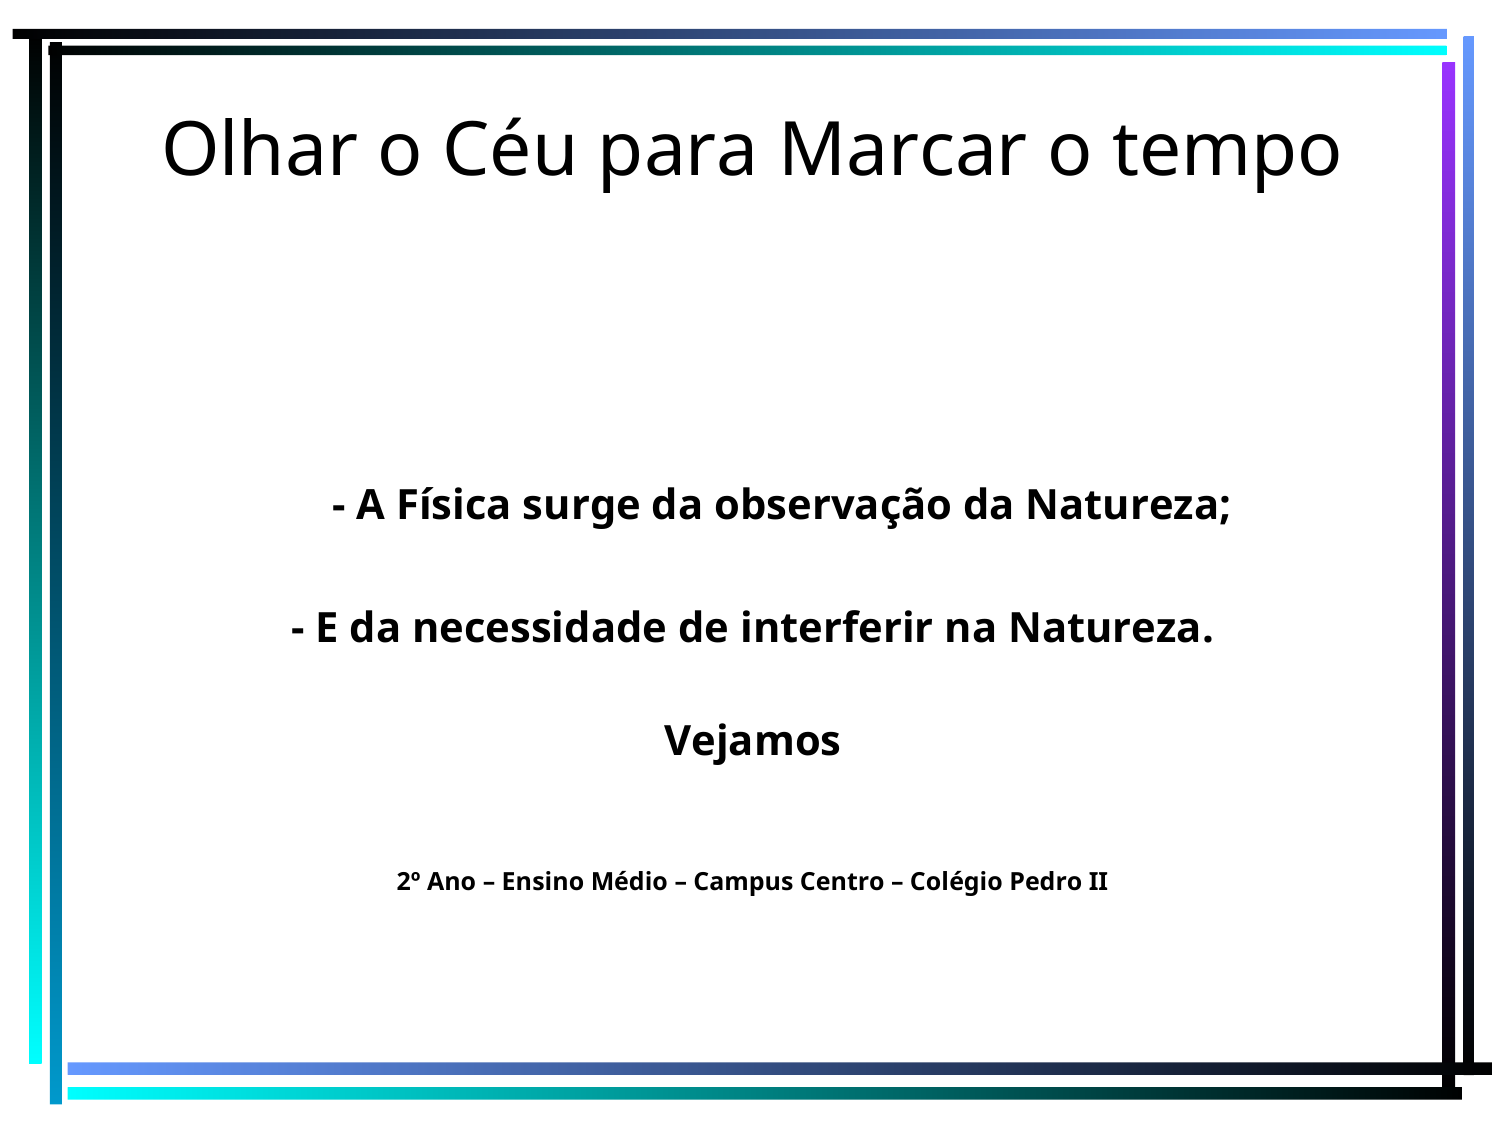

# Olhar o Céu para Marcar o tempo
- A Física surge da observação da Natureza;
- E da necessidade de interferir na Natureza.
Vejamos
2º Ano – Ensino Médio – Campus Centro – Colégio Pedro II